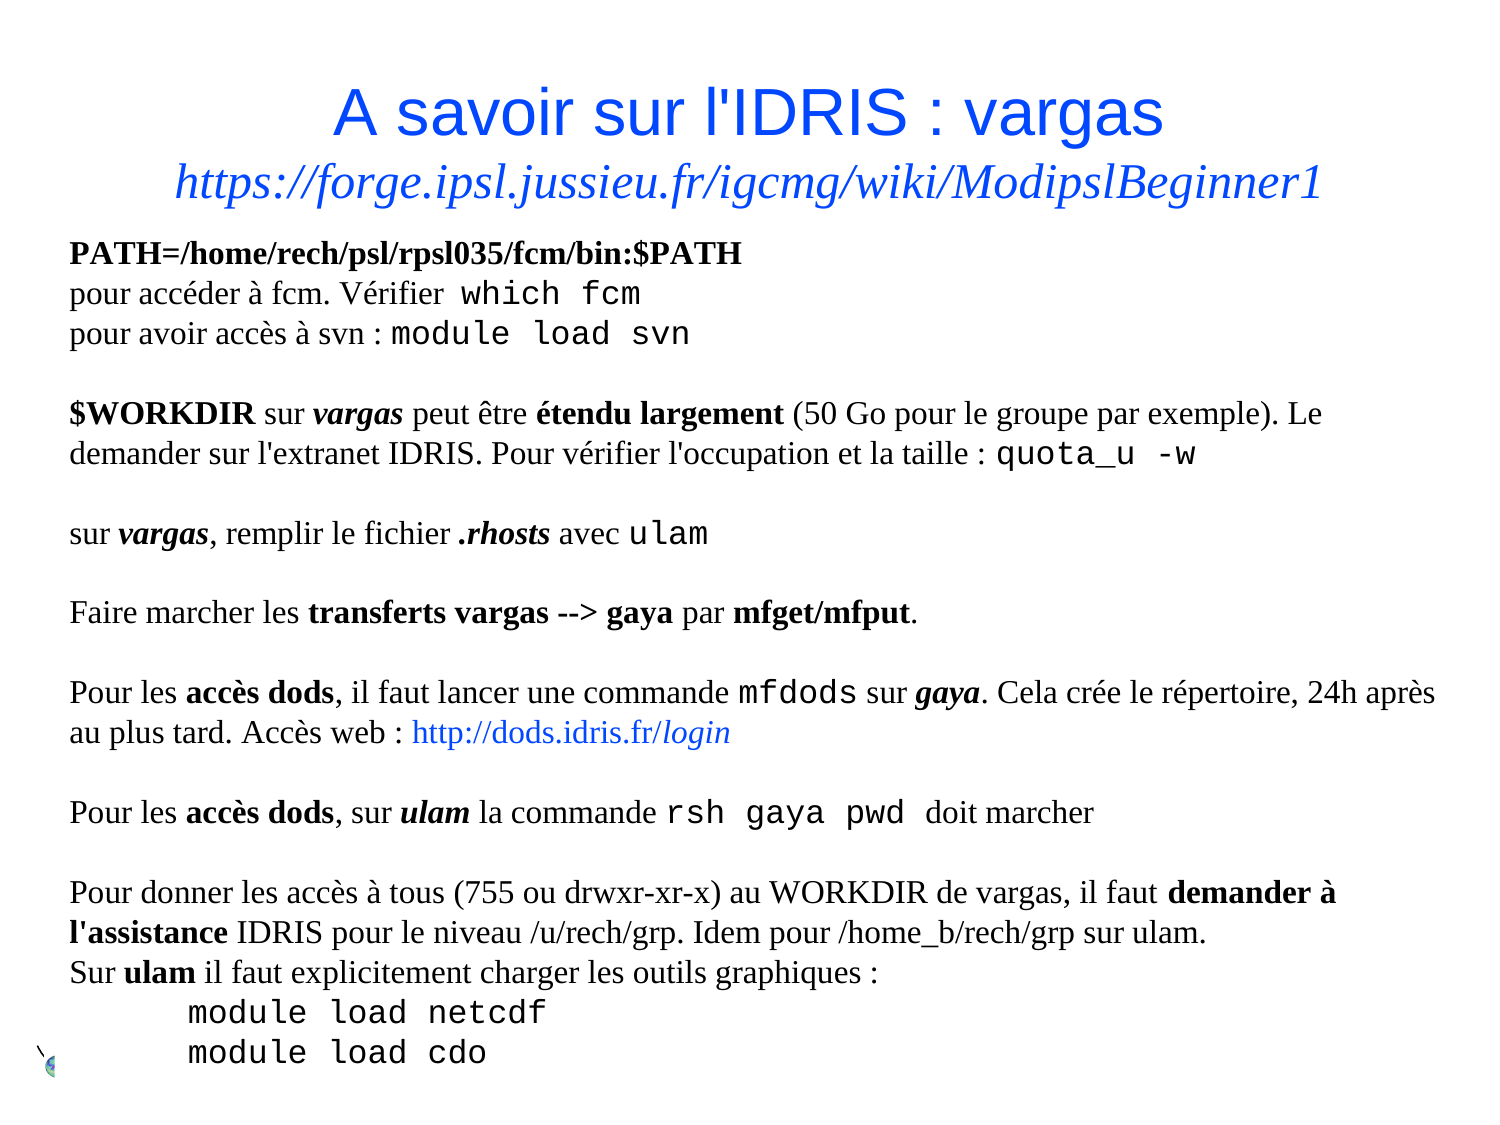

# A savoir sur l'IDRIS : vargas https://forge.ipsl.jussieu.fr/igcmg/wiki/ModipslBeginner1
PATH=/home/rech/psl/rpsl035/fcm/bin:$PATH
pour accéder à fcm. Vérifier which fcm
pour avoir accès à svn : module load svn
$WORKDIR sur vargas peut être étendu largement (50 Go pour le groupe par exemple). Le demander sur l'extranet IDRIS. Pour vérifier l'occupation et la taille : quota_u -w
sur vargas, remplir le fichier .rhosts avec ulam
Faire marcher les transferts vargas --> gaya par mfget/mfput.
Pour les accès dods, il faut lancer une commande mfdods sur gaya. Cela crée le répertoire, 24h après au plus tard. Accès web : http://dods.idris.fr/login
Pour les accès dods, sur ulam la commande rsh gaya pwd doit marcher
Pour donner les accès à tous (755 ou drwxr-xr-x) au WORKDIR de vargas, il faut demander à l'assistance IDRIS pour le niveau /u/rech/grp. Idem pour /home_b/rech/grp sur ulam.
Sur ulam il faut explicitement charger les outils graphiques :
	module load netcdf
	module load cdo